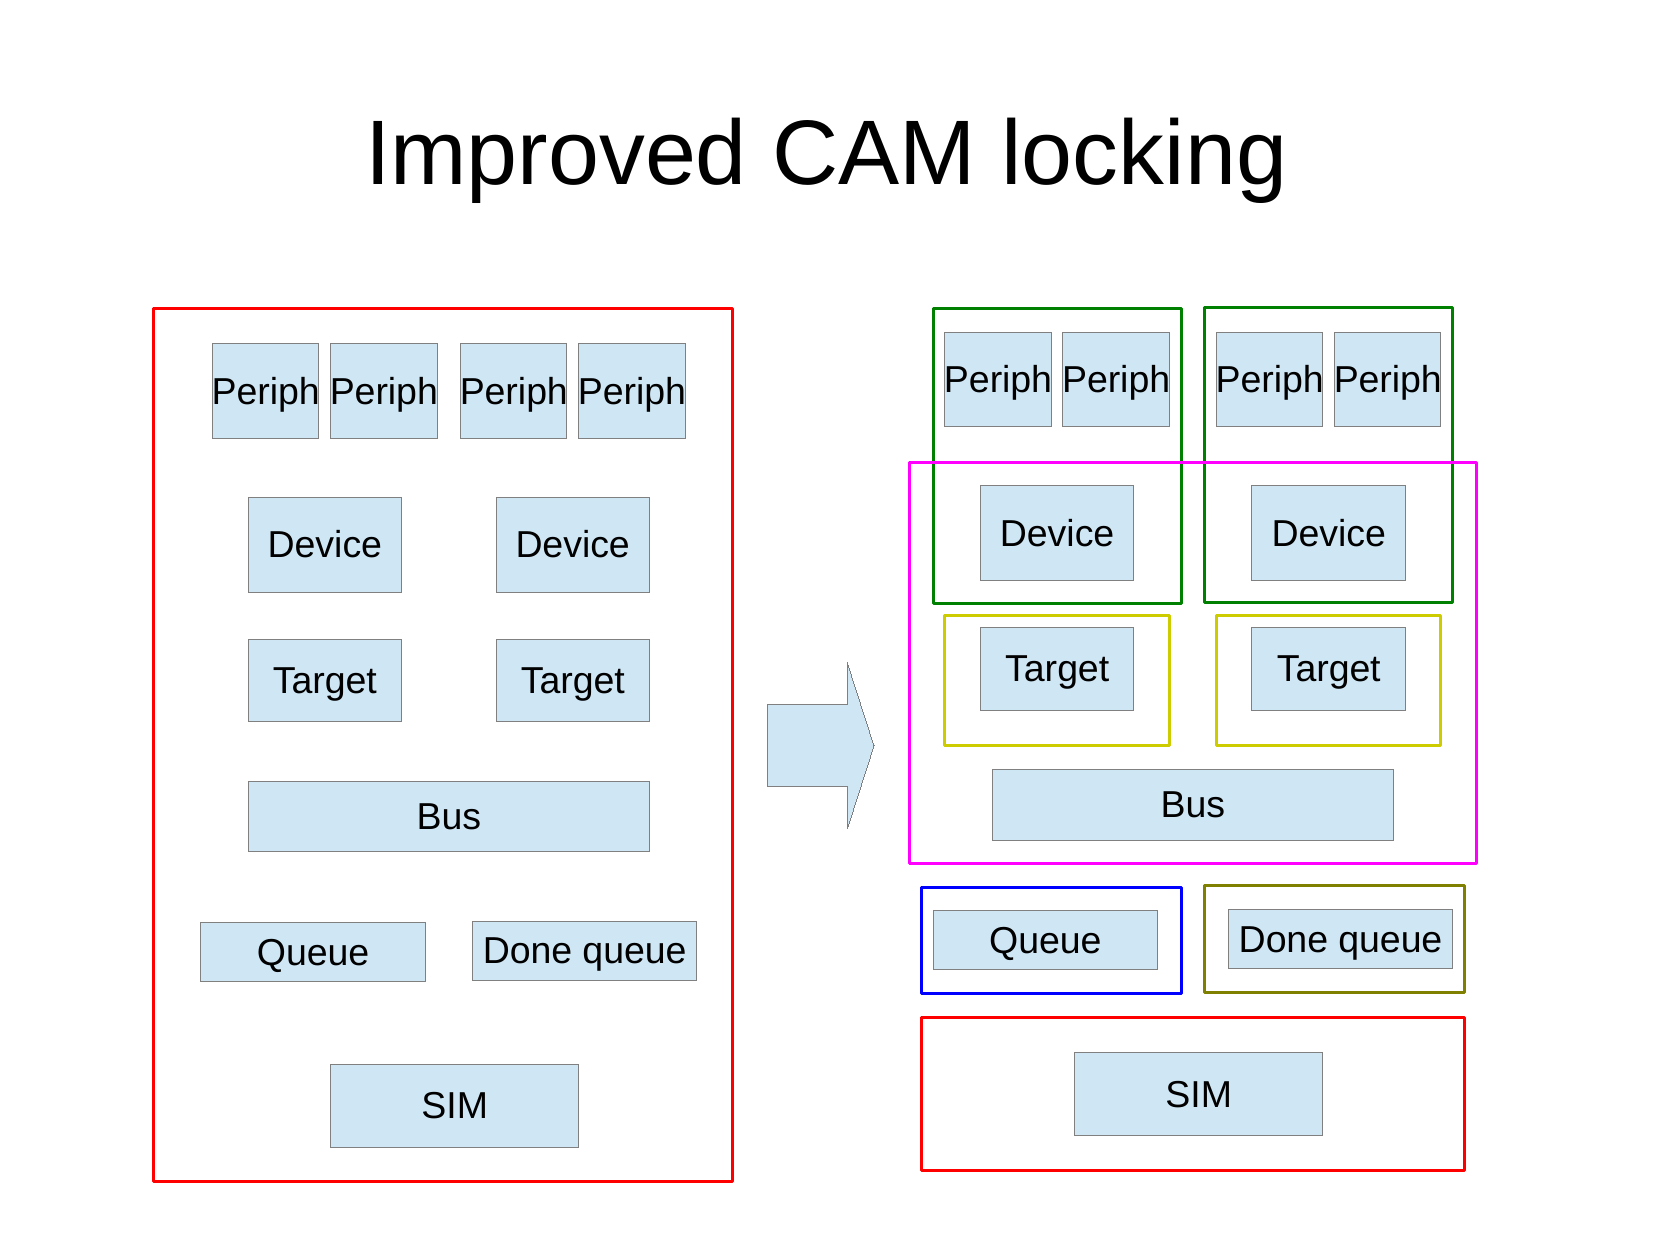

# Improved CAM locking
Periph
Periph
Periph
Periph
Periph
Periph
Periph
Periph
Device
Device
Device
Device
Target
Target
Target
Target
Bus
Bus
Done queue
Queue
Done queue
Queue
SIM
SIM